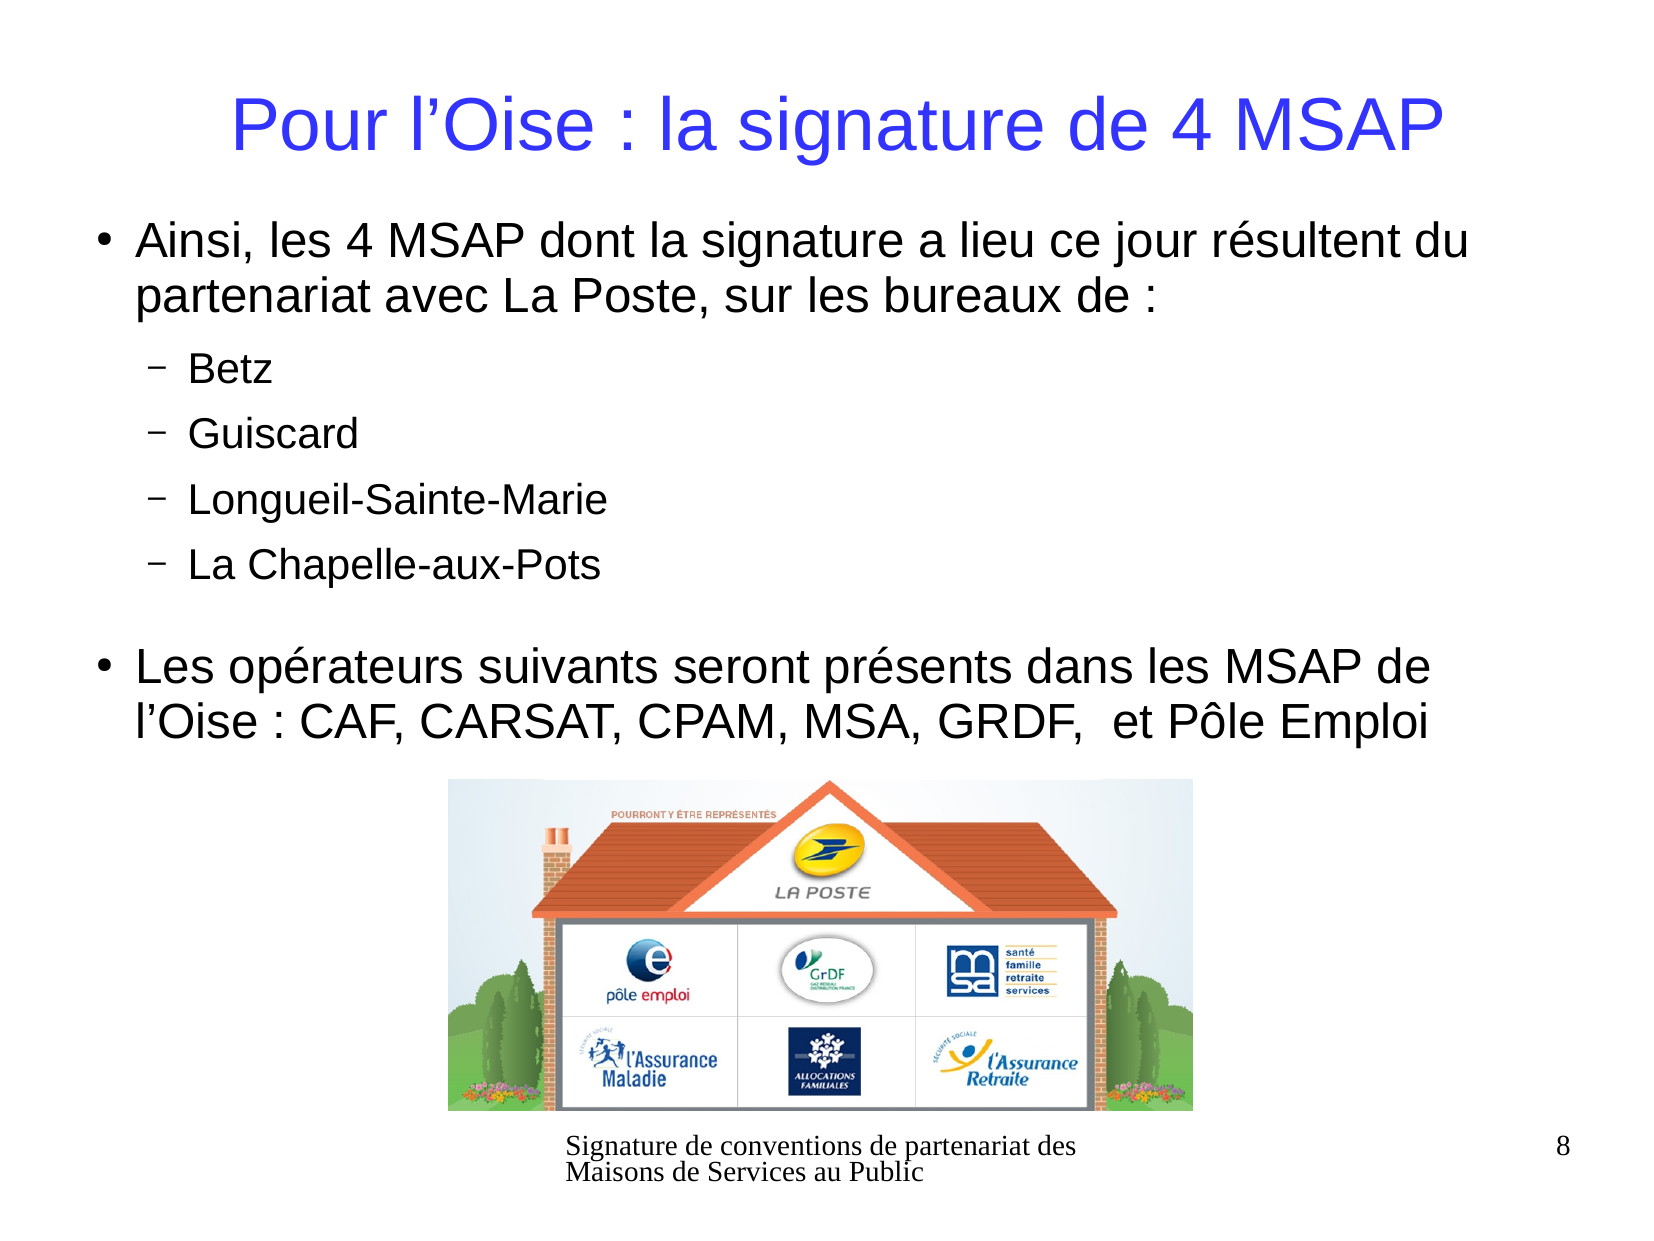

# Pour l’Oise : la signature de 4 MSAP
Ainsi, les 4 MSAP dont la signature a lieu ce jour résultent du partenariat avec La Poste, sur les bureaux de :
Betz
Guiscard
Longueil-Sainte-Marie
La Chapelle-aux-Pots
Les opérateurs suivants seront présents dans les MSAP de l’Oise : CAF, CARSAT, CPAM, MSA, GRDF, et Pôle Emploi
Signature de conventions de partenariat des Maisons de Services au Public
8